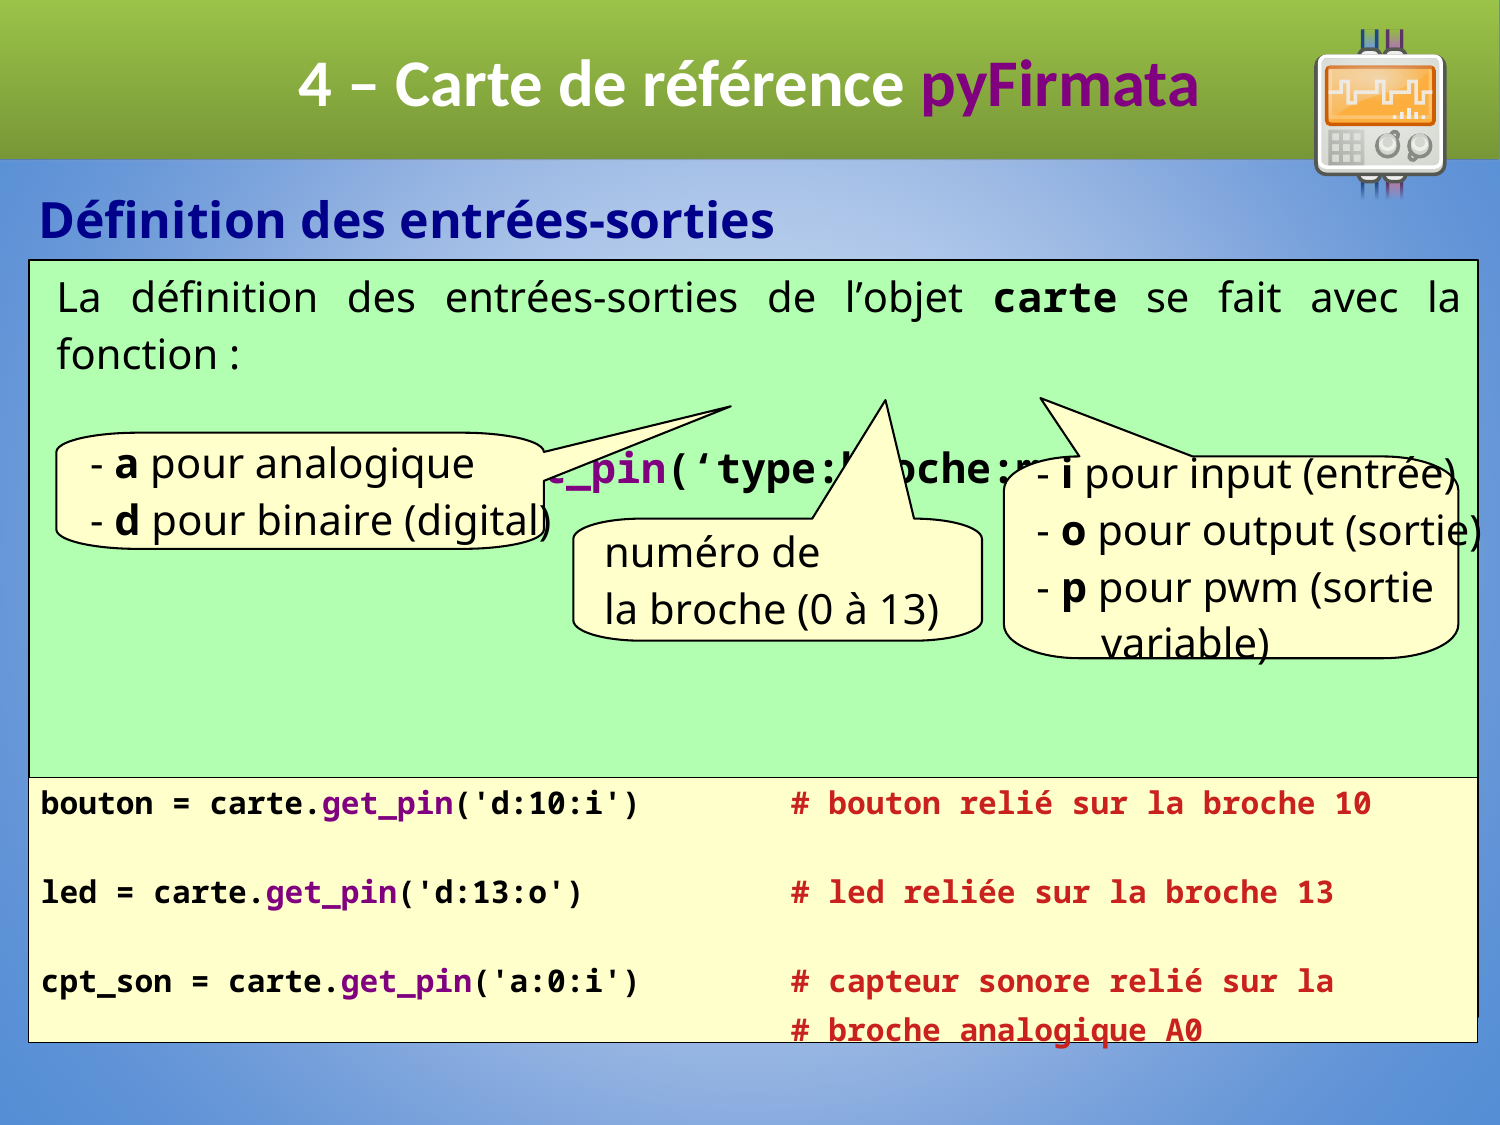

4 – Carte de référence pyFirmata
Définition des entrées-sorties
La définition des entrées-sorties de l’objet carte se fait avec la fonction :
carte.get_pin(‘type:broche:mode’).
Le mode pwm ne s’applique uniquement aux sorties binaires 3, 5, 6, 9,10 et 11 (carte UNO).
- a pour analogique
- d pour binaire (digital)
- i pour input (entrée)
- o pour output (sortie)
- p pour pwm (sortie
 variable)
numéro de
la broche (0 à 13)
bouton = carte.get_pin('d:10:i')	# bouton relié sur la broche 10
led = carte.get_pin('d:13:o')		# led reliée sur la broche 13
cpt_son = carte.get_pin('a:0:i')	# capteur sonore relié sur la
					# broche analogique A0